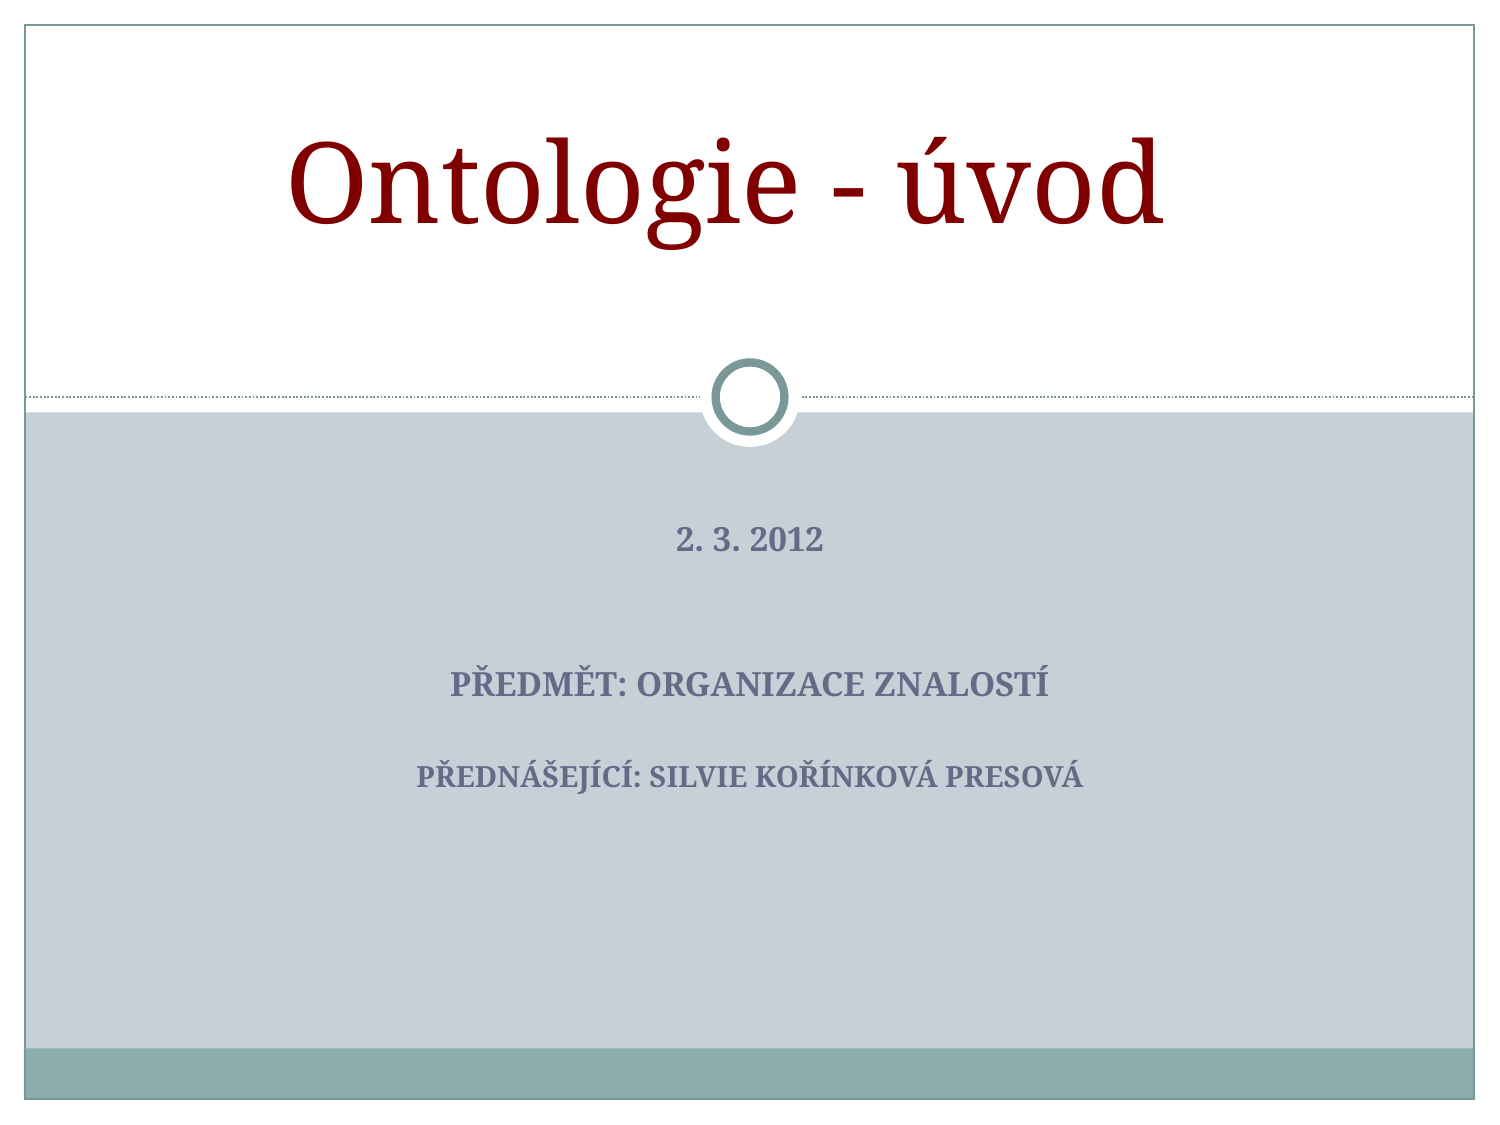

# Ontologie - úvod
2. 3. 2012
PŘEDMĚT: ORGANIZACE ZNALOSTÍ
PŘEDNÁŠEJÍCÍ: SILVIE KOŘÍNKOVÁ PRESOVÁ